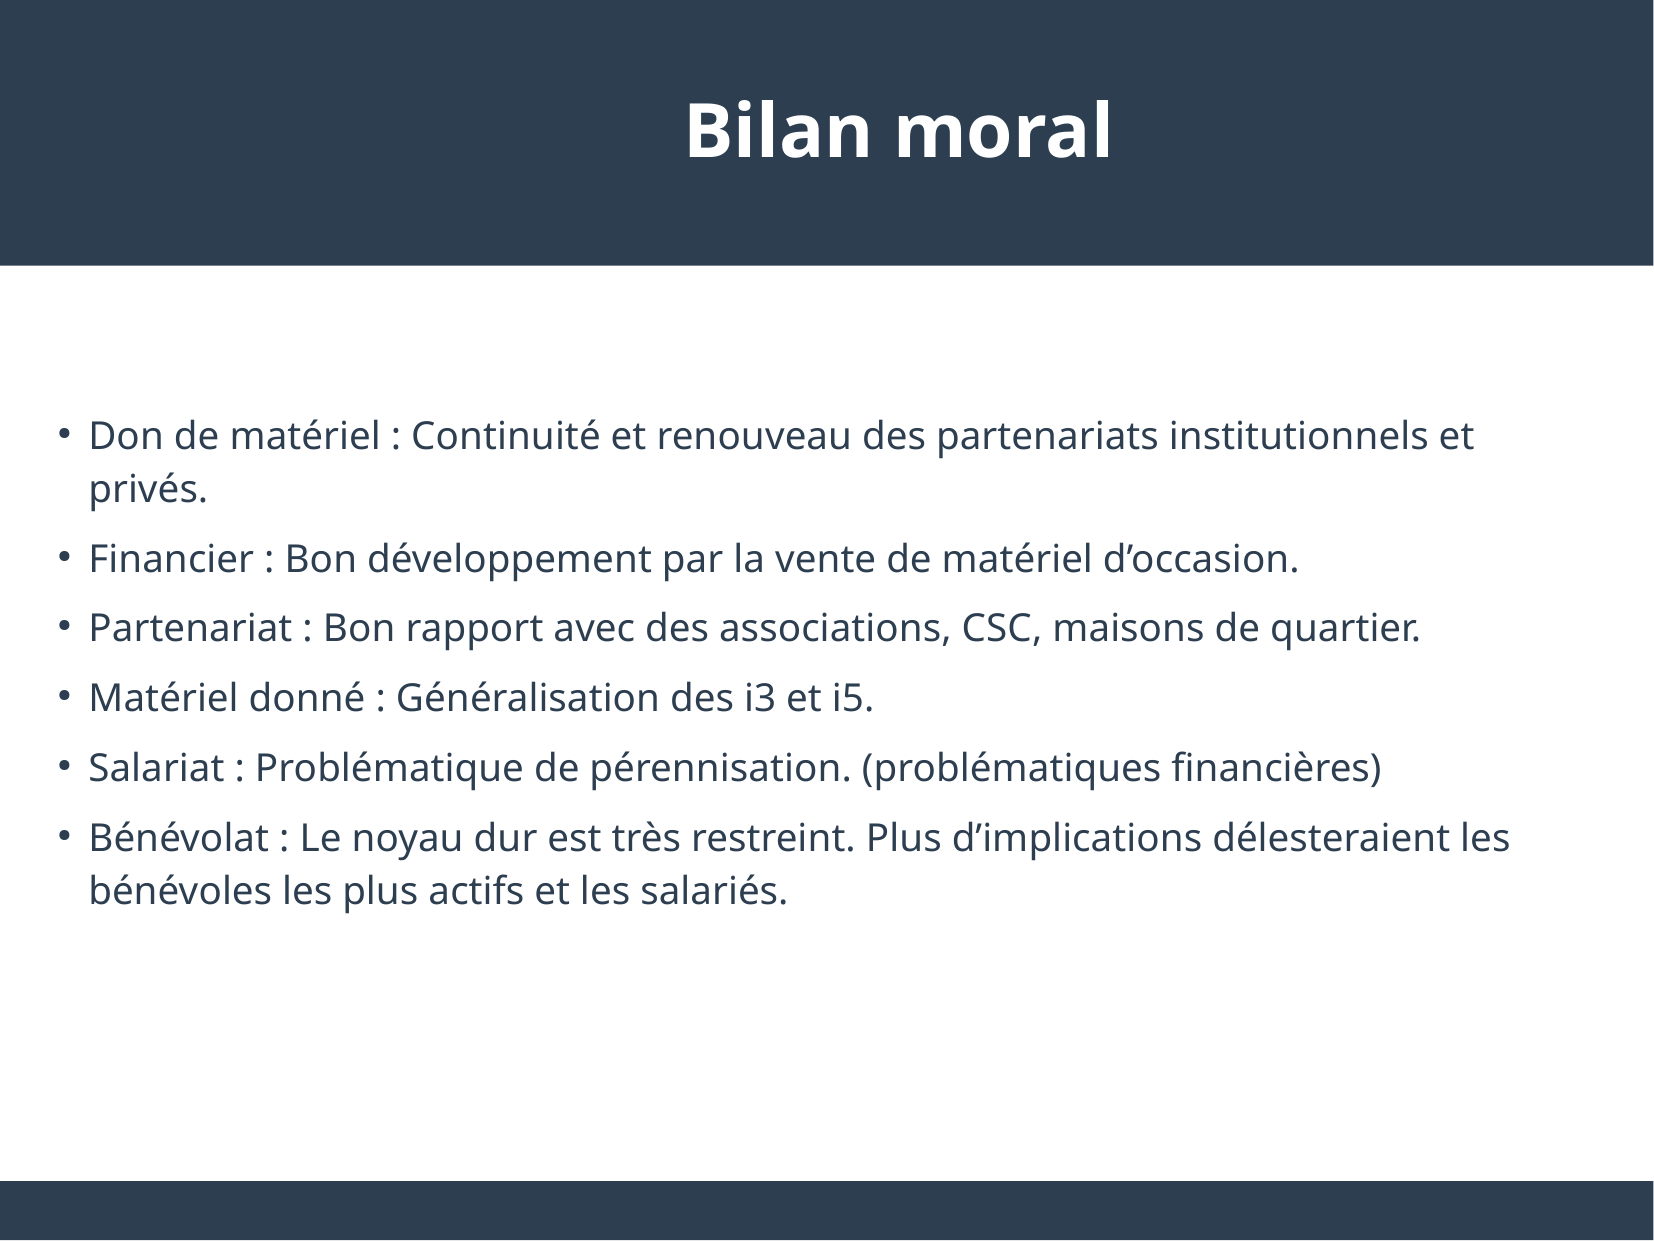

# Bilan moral
Don de matériel : Continuité et renouveau des partenariats institutionnels et privés.
Financier : Bon développement par la vente de matériel d’occasion.
Partenariat : Bon rapport avec des associations, CSC, maisons de quartier.
Matériel donné : Généralisation des i3 et i5.
Salariat : Problématique de pérennisation. (problématiques financières)
Bénévolat : Le noyau dur est très restreint. Plus d’implications délesteraient les bénévoles les plus actifs et les salariés.